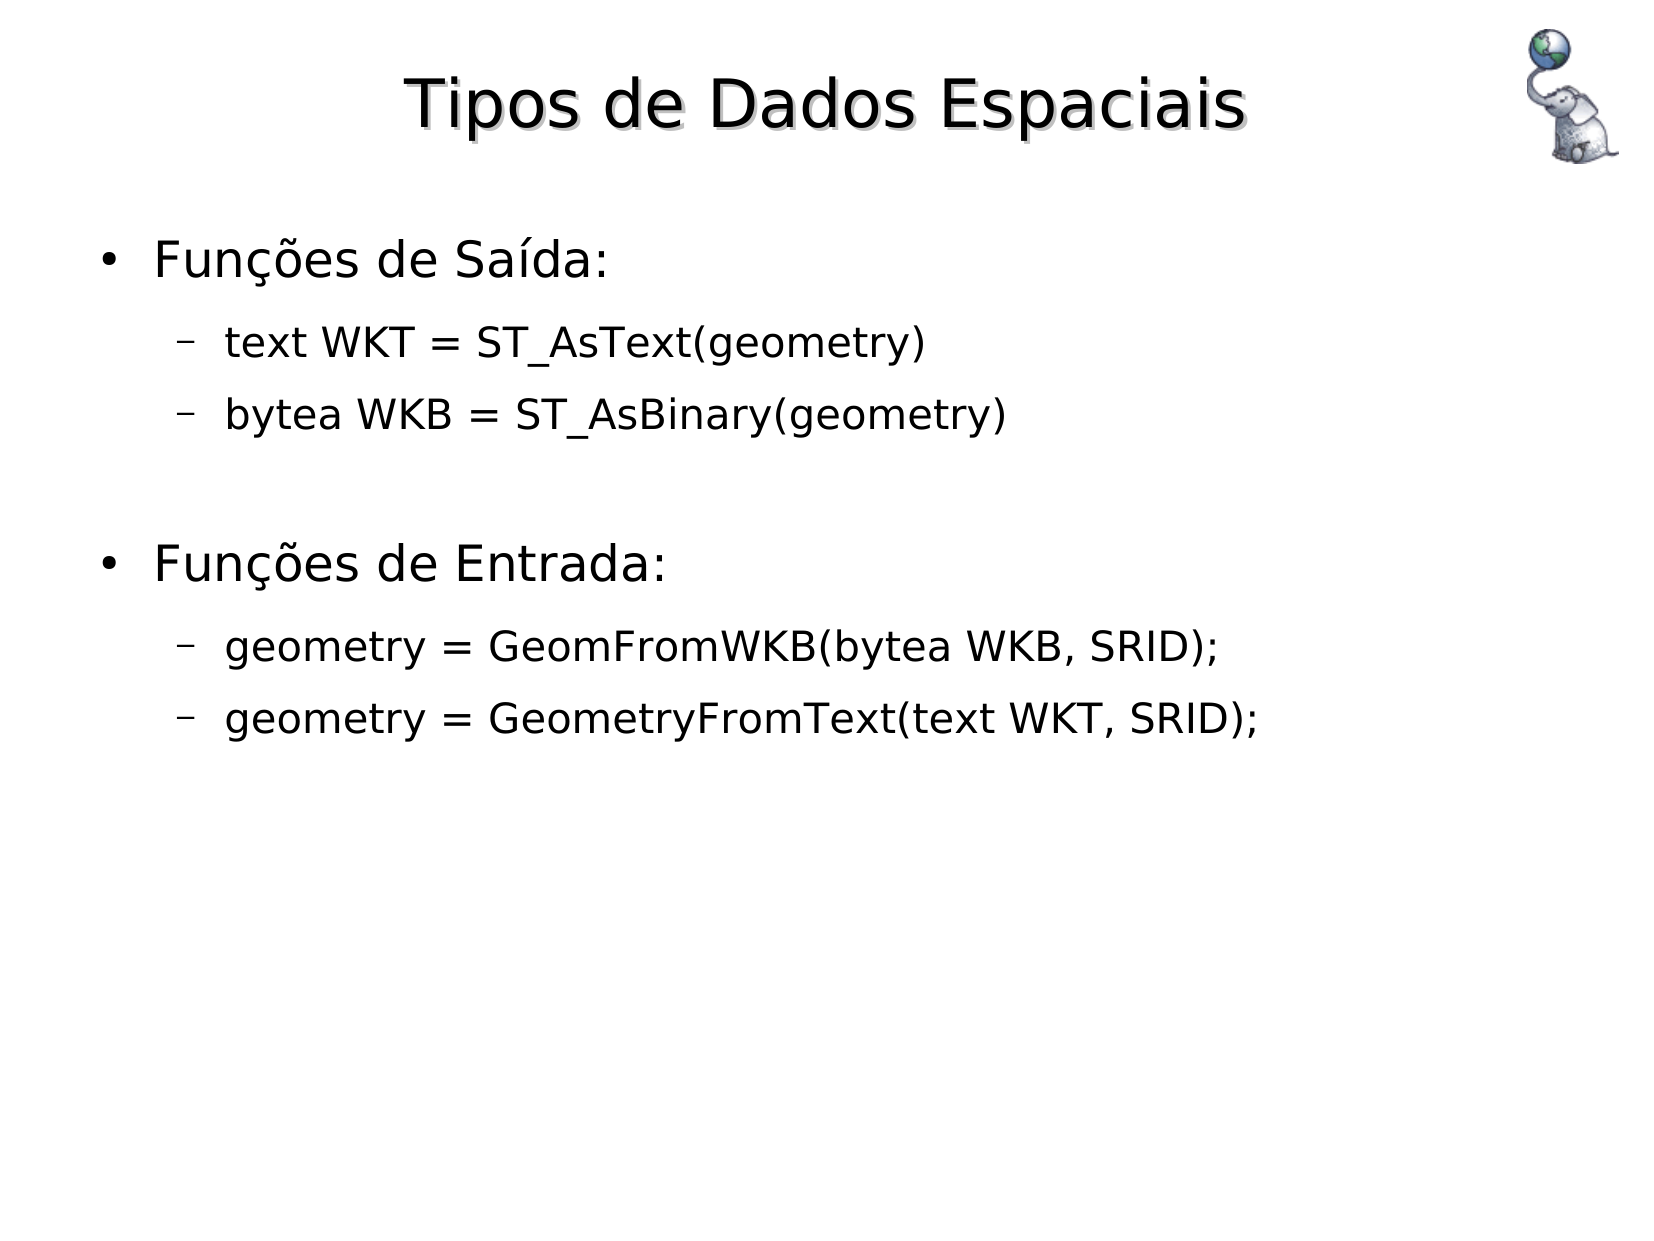

# Tipos de Dados Espaciais
Funções de Saída:
text WKT = ST_AsText(geometry)
bytea WKB = ST_AsBinary(geometry)
Funções de Entrada:
geometry = GeomFromWKB(bytea WKB, SRID);
geometry = GeometryFromText(text WKT, SRID);